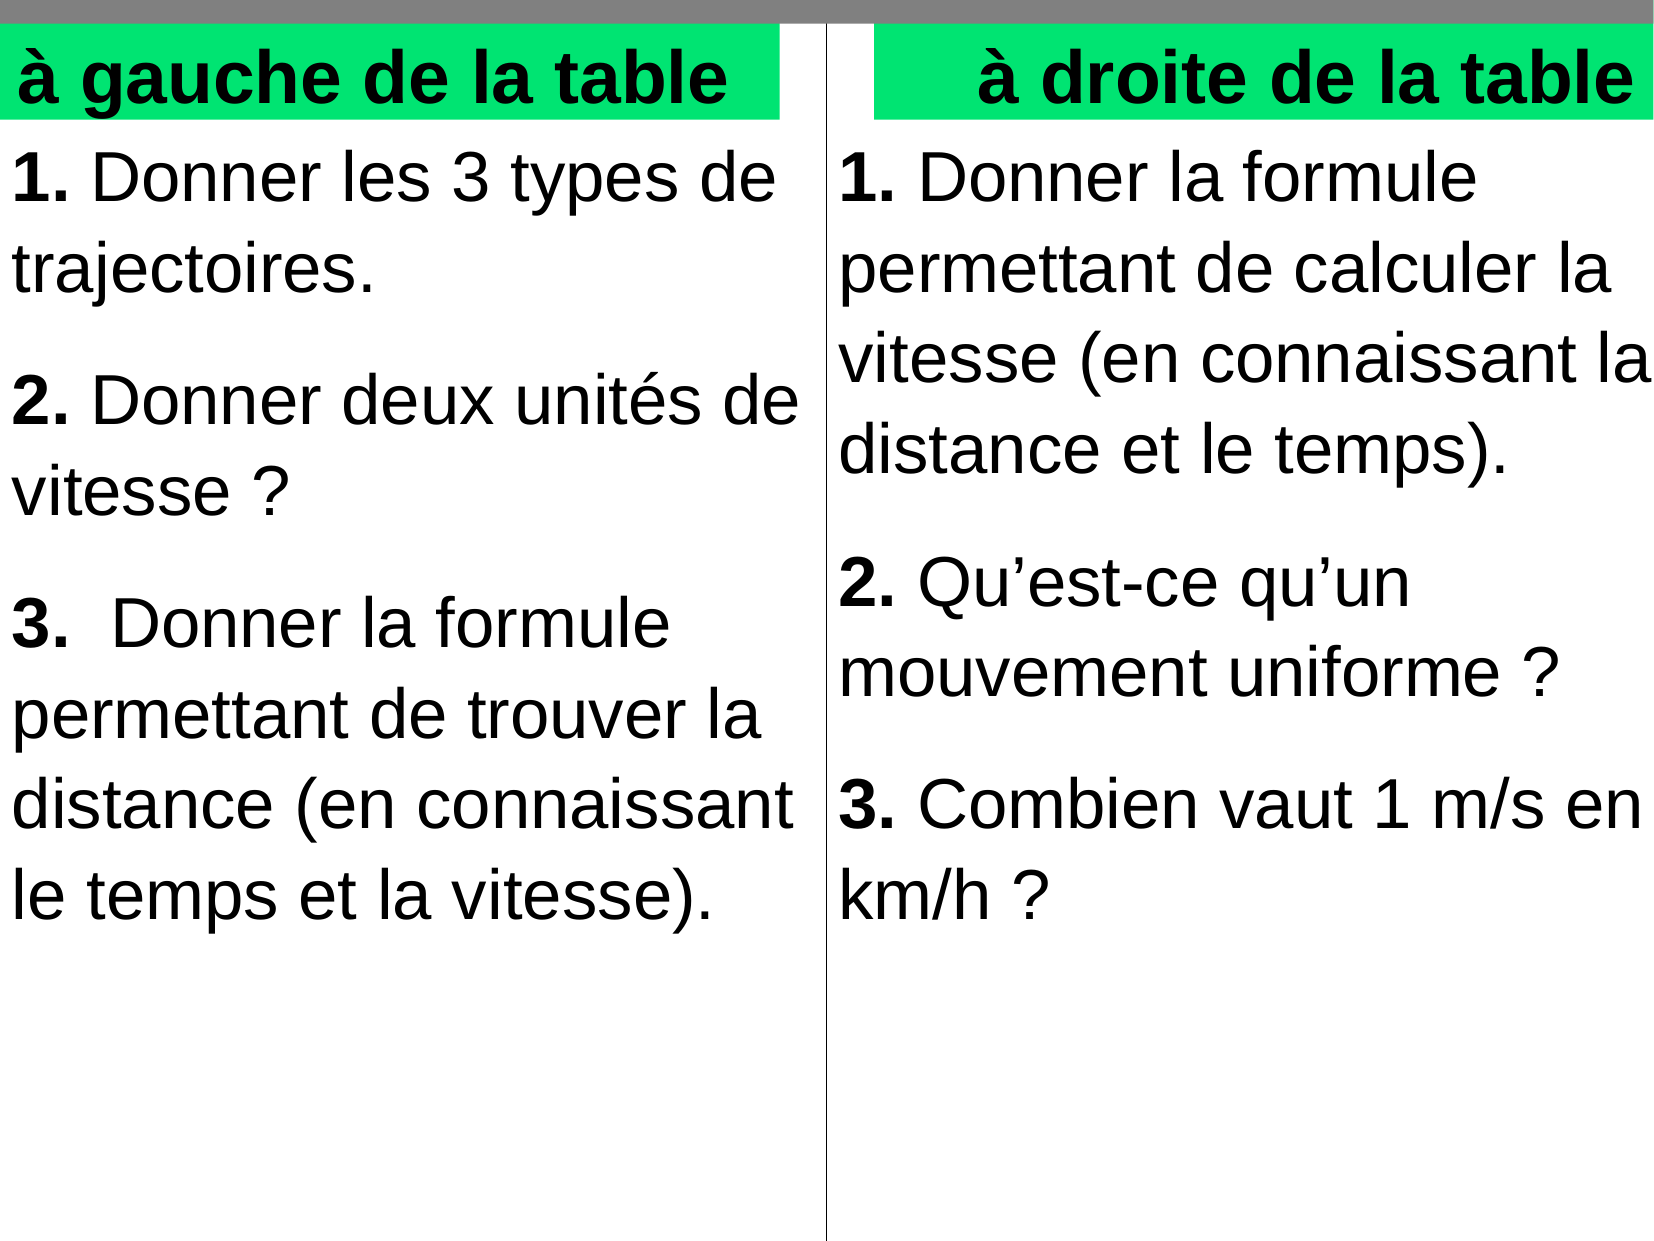

à gauche de la table
# à droite de la table
1. Donner les 3 types de trajectoires.
2. Donner deux unités de vitesse ?
3. Donner la formule permettant de trouver la distance (en connaissant le temps et la vitesse).
1. Donner la formule permettant de calculer la vitesse (en connaissant la distance et le temps).
2. Qu’est-ce qu’un mouvement uniforme ?
3. Combien vaut 1 m/s en km/h ?